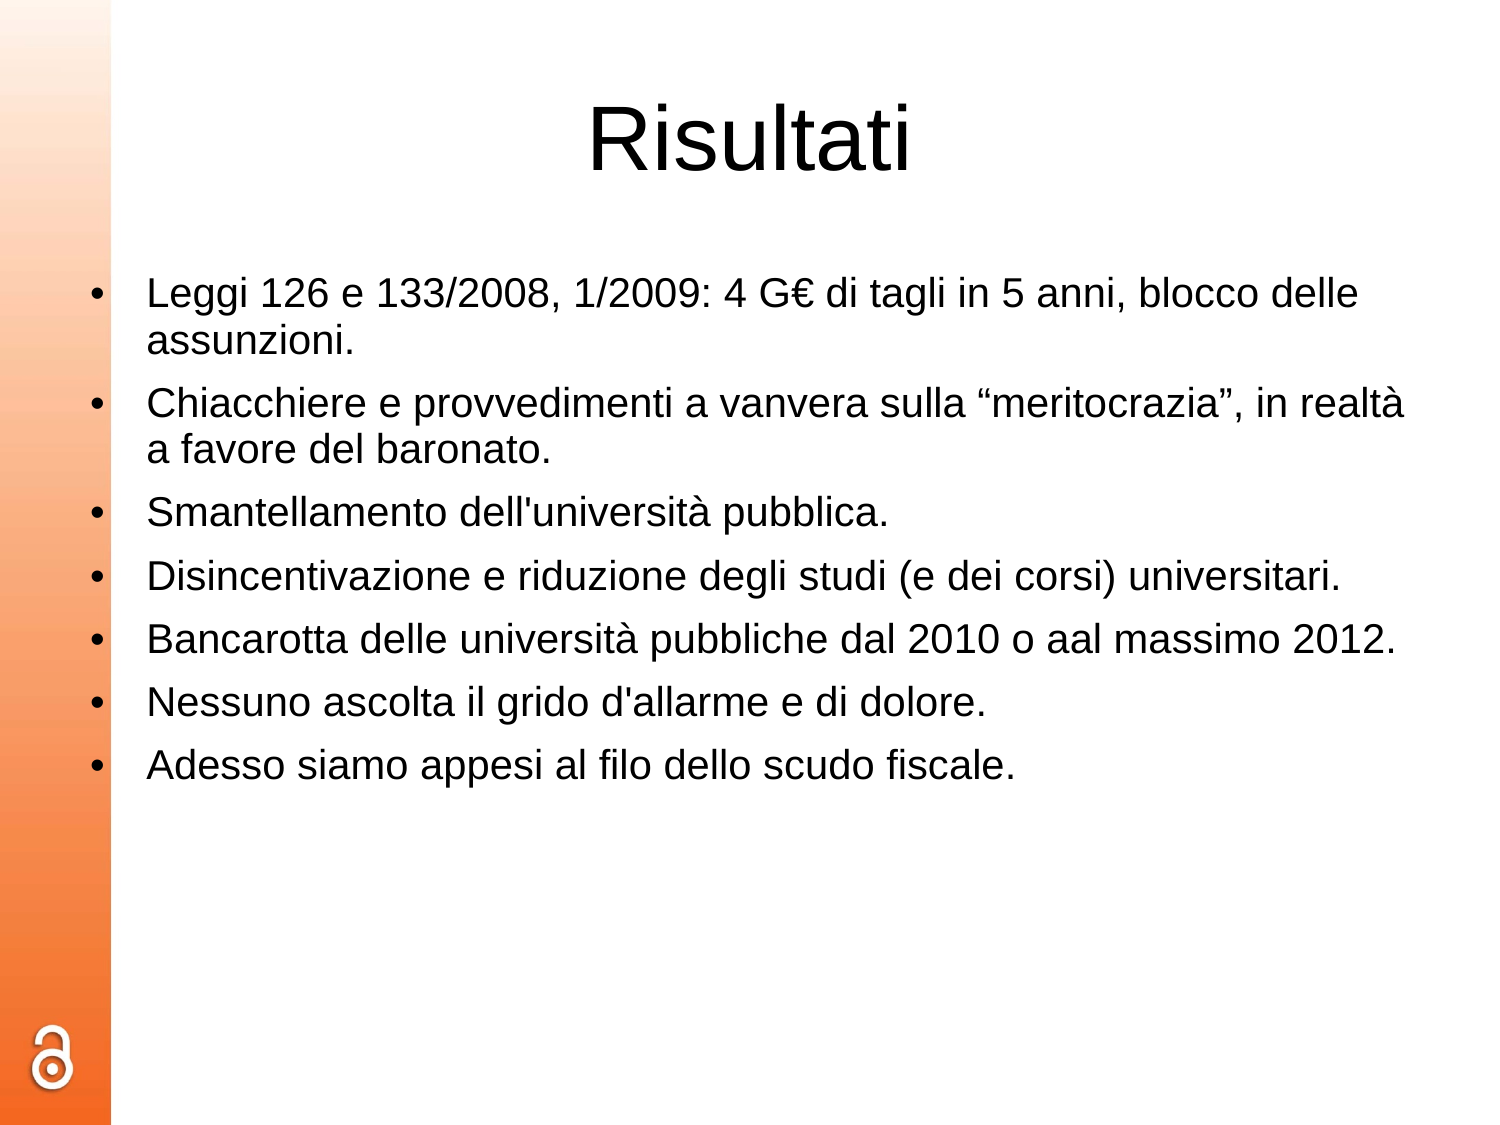

# Risultati
Leggi 126 e 133/2008, 1/2009: 4 G€ di tagli in 5 anni, blocco delle assunzioni.
Chiacchiere e provvedimenti a vanvera sulla “meritocrazia”, in realtà a favore del baronato.
Smantellamento dell'università pubblica.
Disincentivazione e riduzione degli studi (e dei corsi) universitari.
Bancarotta delle università pubbliche dal 2010 o aal massimo 2012.
Nessuno ascolta il grido d'allarme e di dolore.
Adesso siamo appesi al filo dello scudo fiscale.